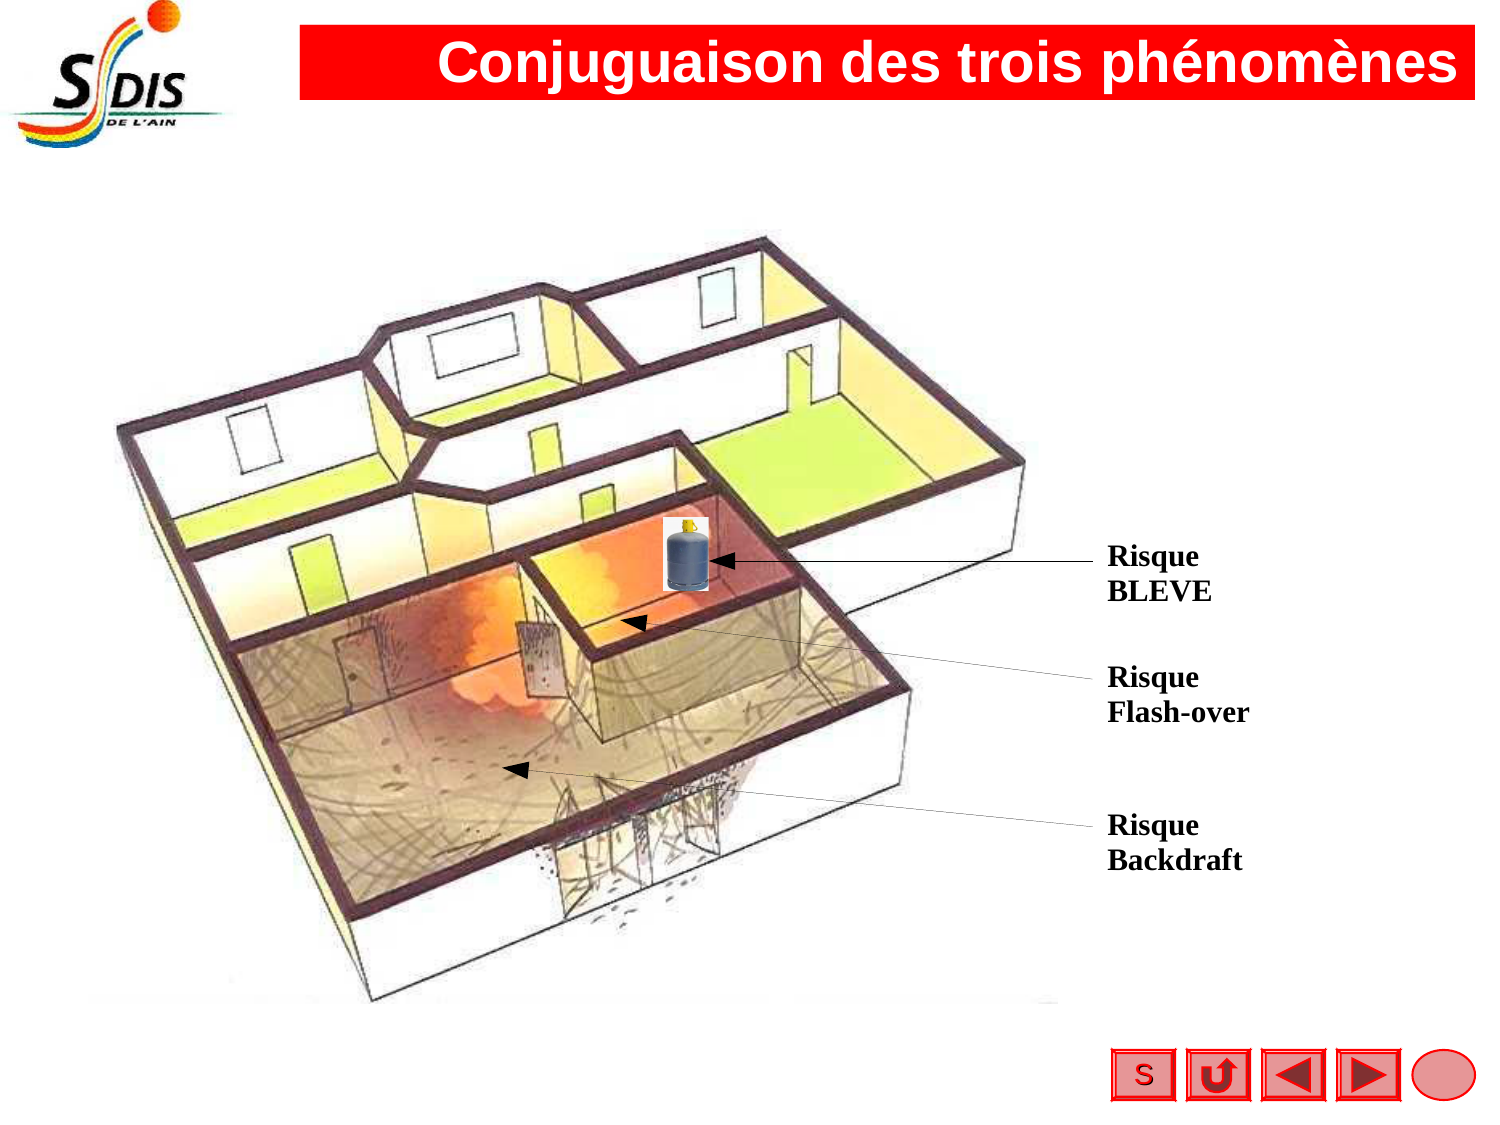

Conjuguaison des trois phénomènes
Risque BLEVE
Risque Flash-over
Risque Backdraft